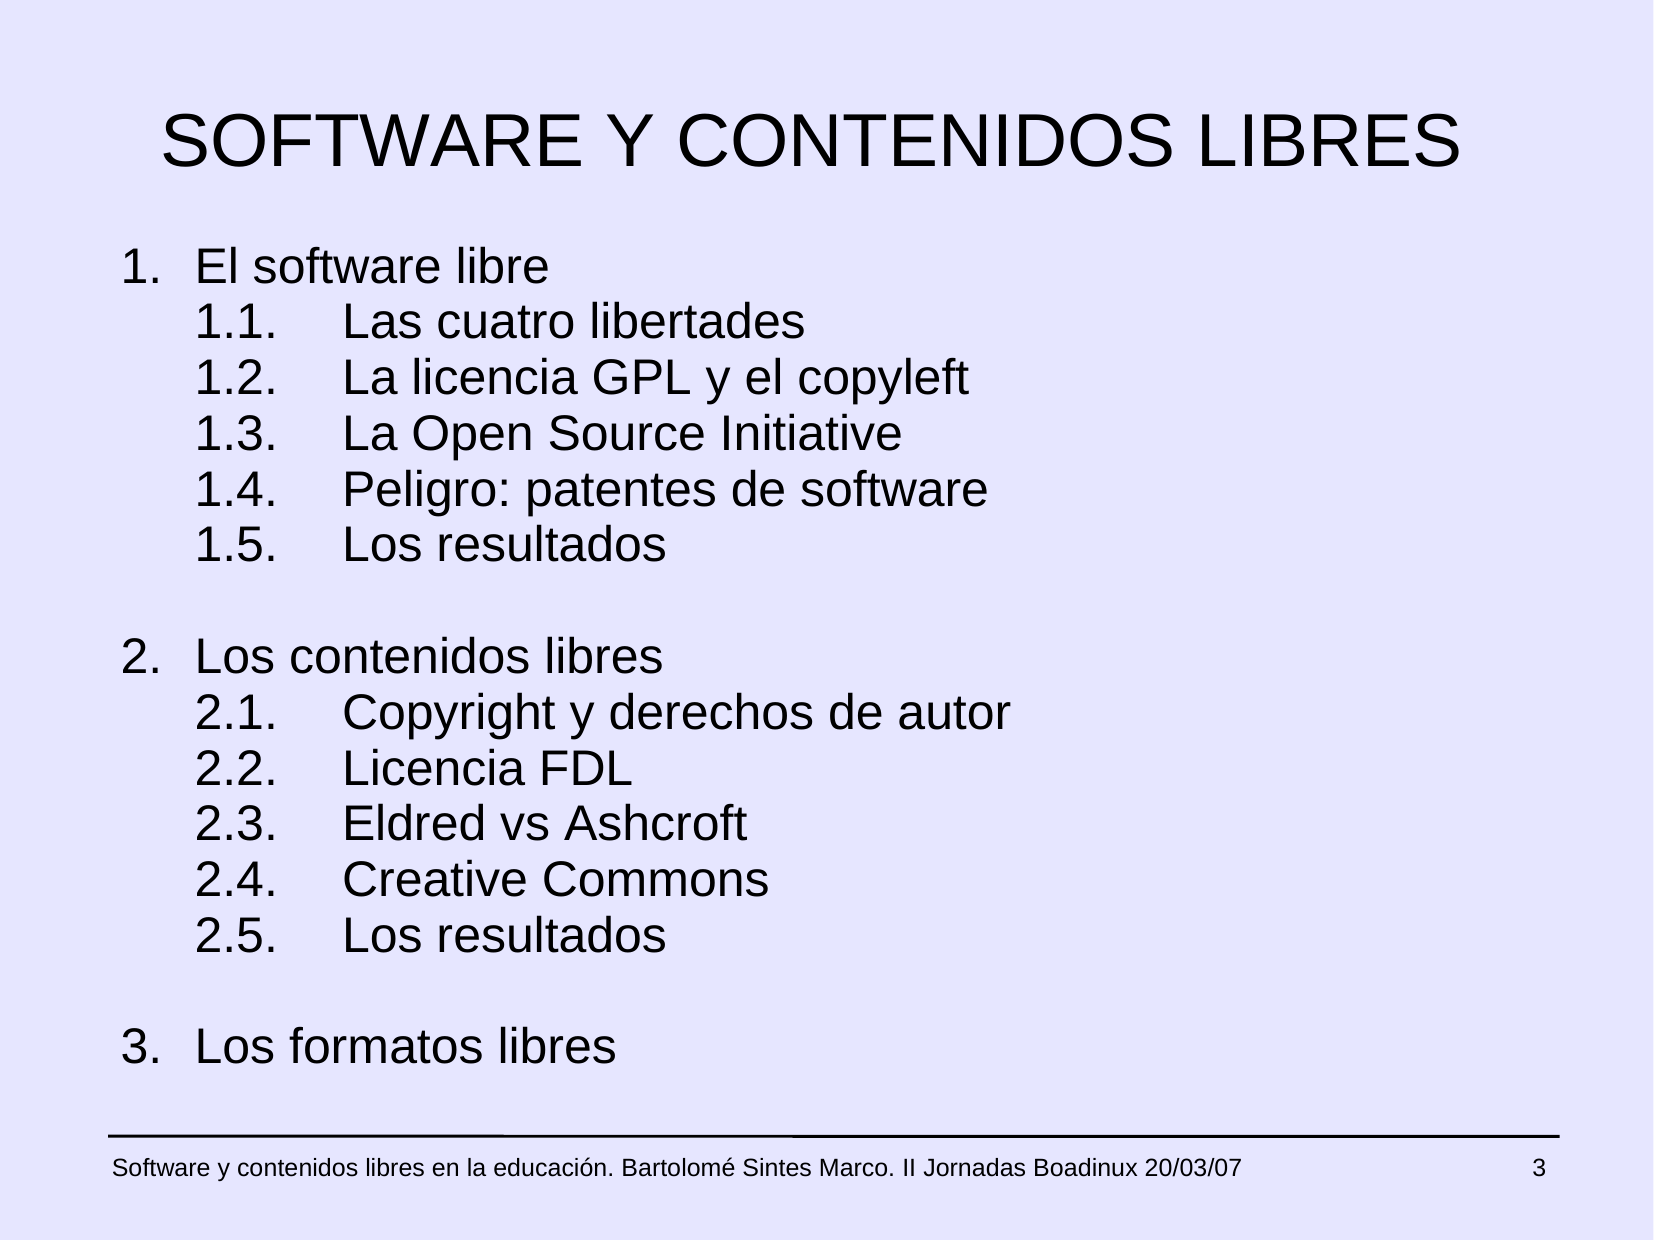

SOFTWARE Y CONTENIDOS LIBRES
1.	El software libre
	1.1.	Las cuatro libertades
	1.2.	La licencia GPL y el copyleft
	1.3.	La Open Source Initiative
	1.4.	Peligro: patentes de software
	1.5.	Los resultados
2.	Los contenidos libres
	2.1.	Copyright y derechos de autor
	2.2.	Licencia FDL
	2.3.	Eldred vs Ashcroft
	2.4.	Creative Commons
	2.5.	Los resultados
3.	Los formatos libres